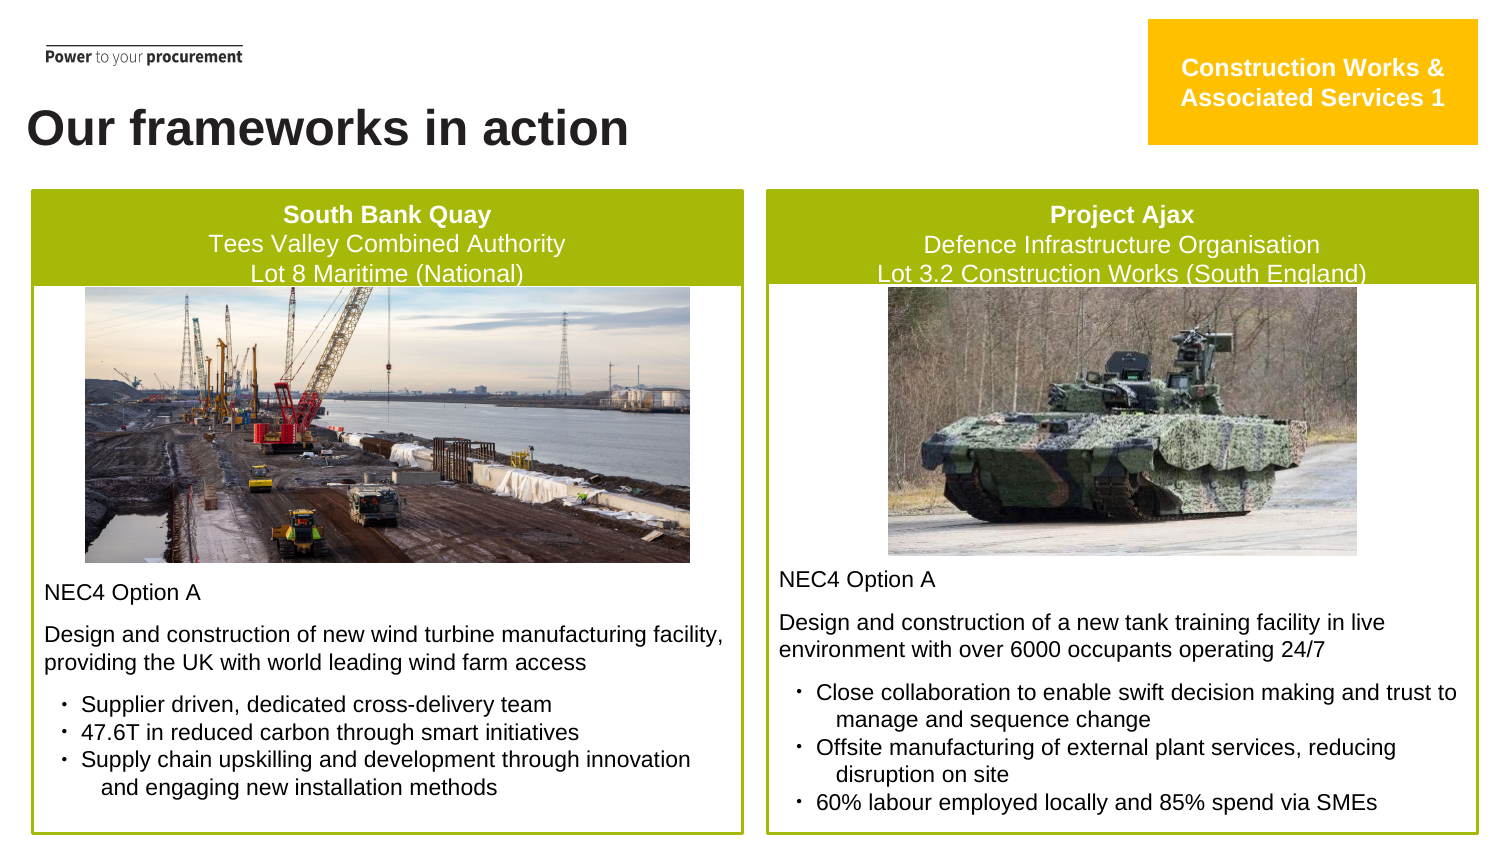

Construction Works & Associated Services 1
Our frameworks in action
South Bank Quay
Tees Valley Combined Authority
Lot 8 Maritime (National)
NEC4 Option A
Design and construction of new wind turbine manufacturing facility, providing the UK with world leading wind farm access
Supplier driven, dedicated cross-delivery team
47.6T in reduced carbon through smart initiatives
Supply chain upskilling and development through innovation and engaging new installation methods
Project Ajax
Defence Infrastructure Organisation
Lot 3.2 Construction Works (South England)
NEC4 Option A
Design and construction of a new tank training facility in live environment with over 6000 occupants operating 24/7
Close collaboration to enable swift decision making and trust to manage and sequence change
Offsite manufacturing of external plant services, reducing disruption on site
60% labour employed locally and 85% spend via SMEs